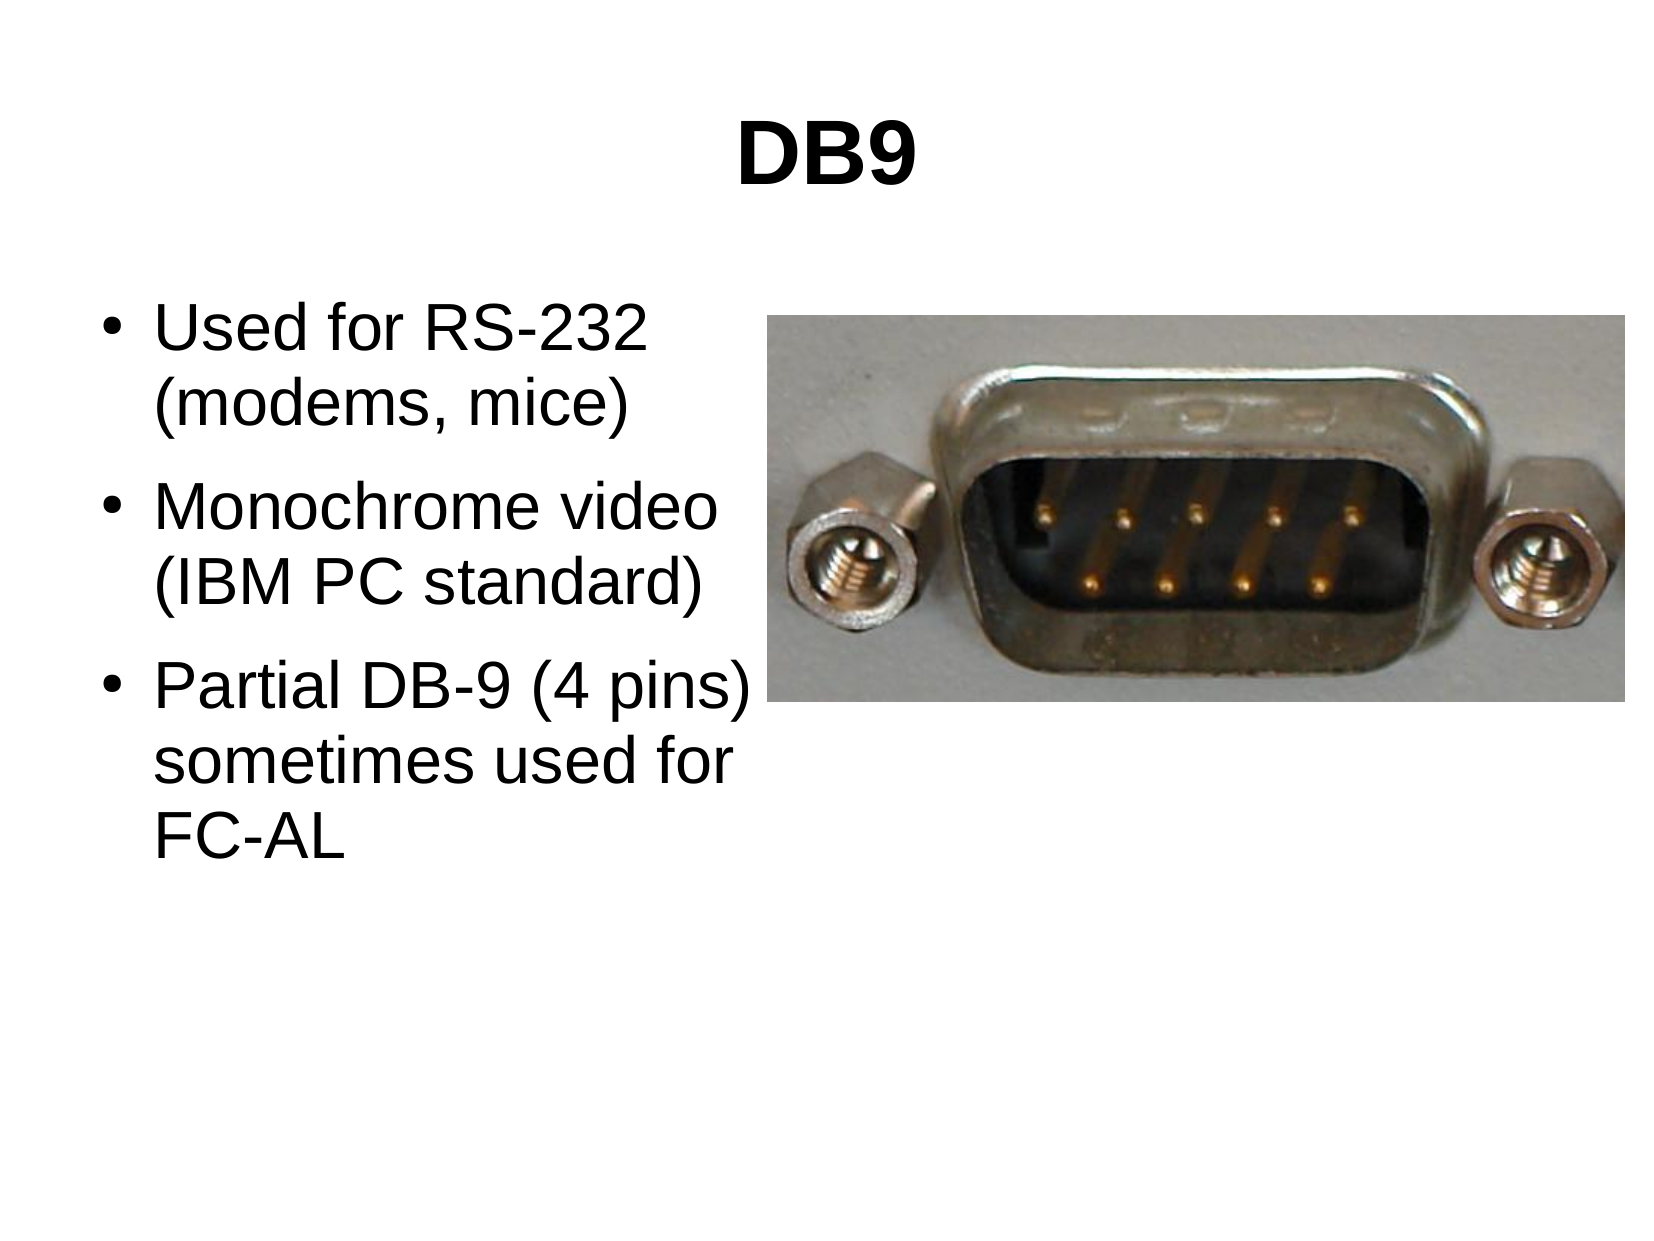

# DB9
Used for RS-232 (modems, mice)
Monochrome video (IBM PC standard)
Partial DB-9 (4 pins) sometimes used for FC-AL